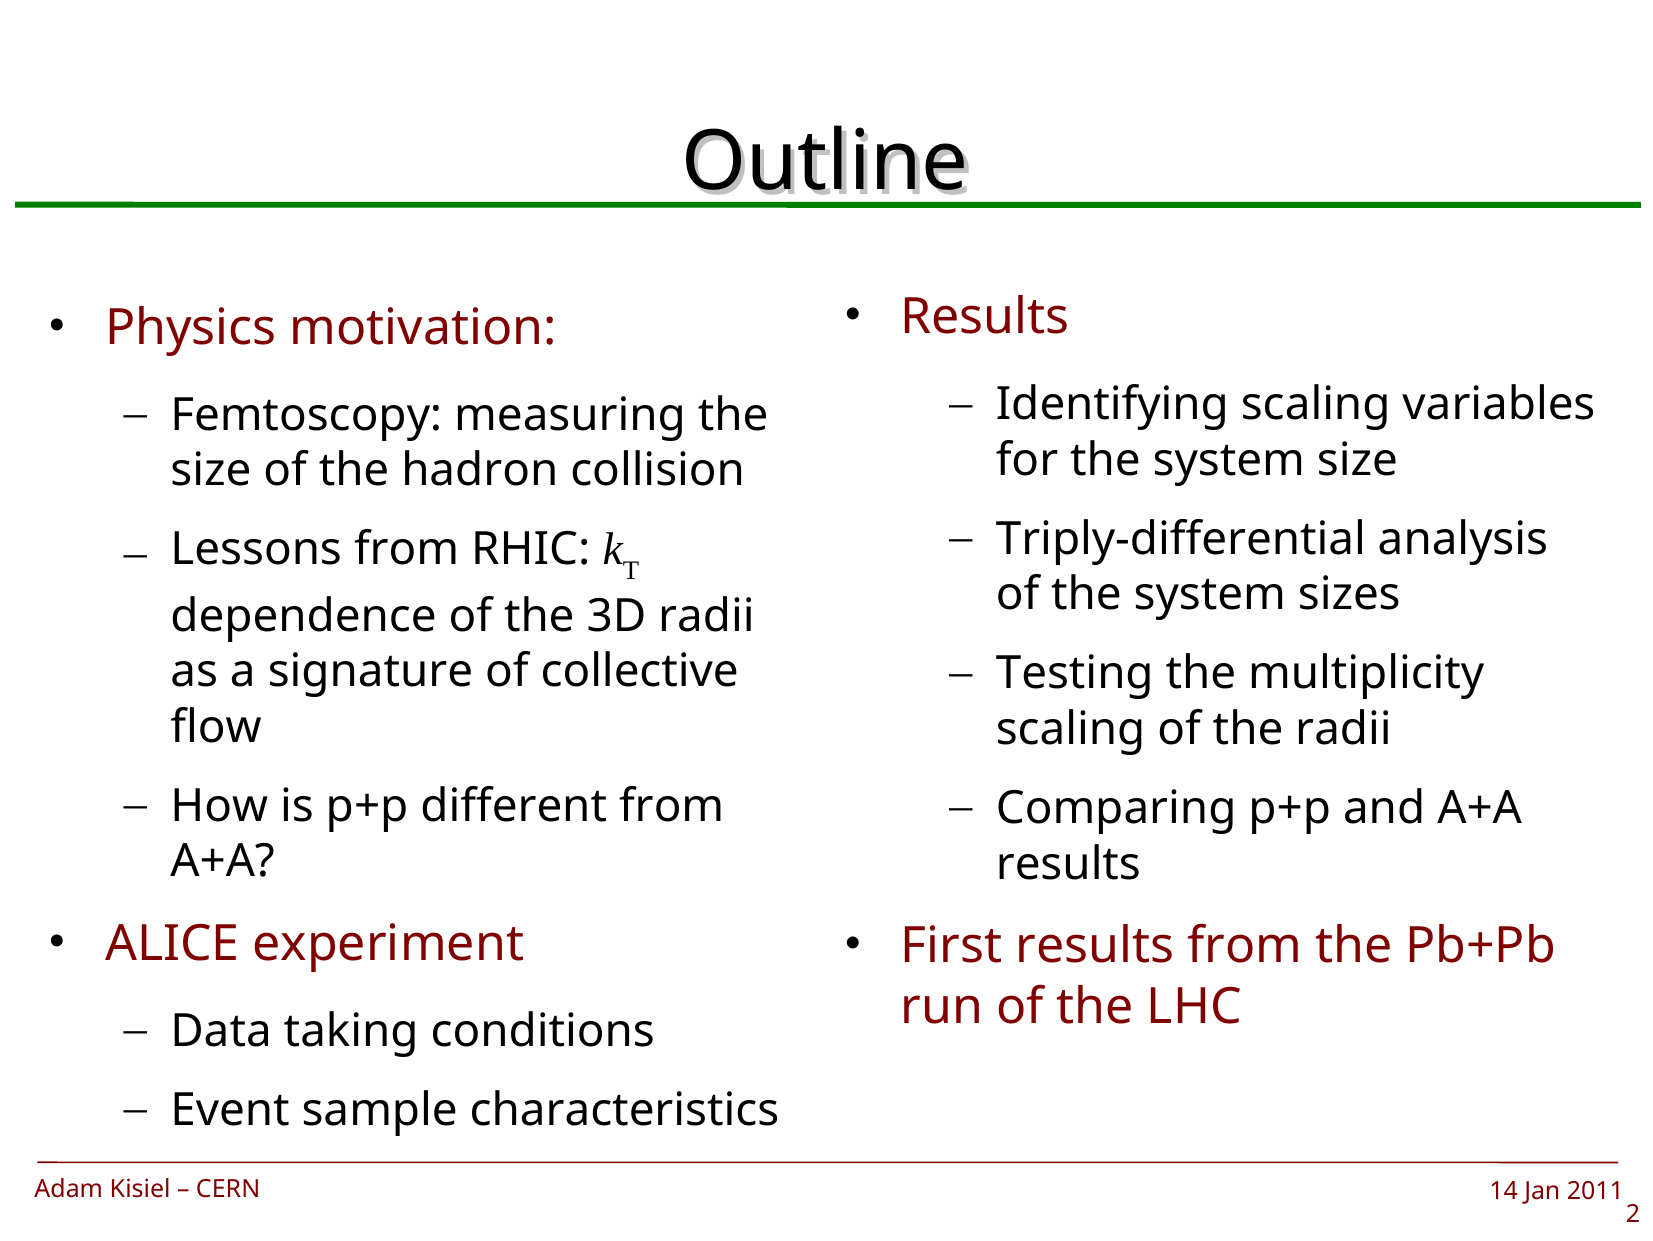

# Outline
Results
Identifying scaling variables for the system size
Triply-differential analysis of the system sizes
Testing the multiplicity scaling of the radii
Comparing p+p and A+A results
First results from the Pb+Pb run of the LHC
Physics motivation:
Femtoscopy: measuring the size of the hadron collision
Lessons from RHIC: kT dependence of the 3D radii as a signature of collective flow
How is p+p different from A+A?
ALICE experiment
Data taking conditions
Event sample characteristics